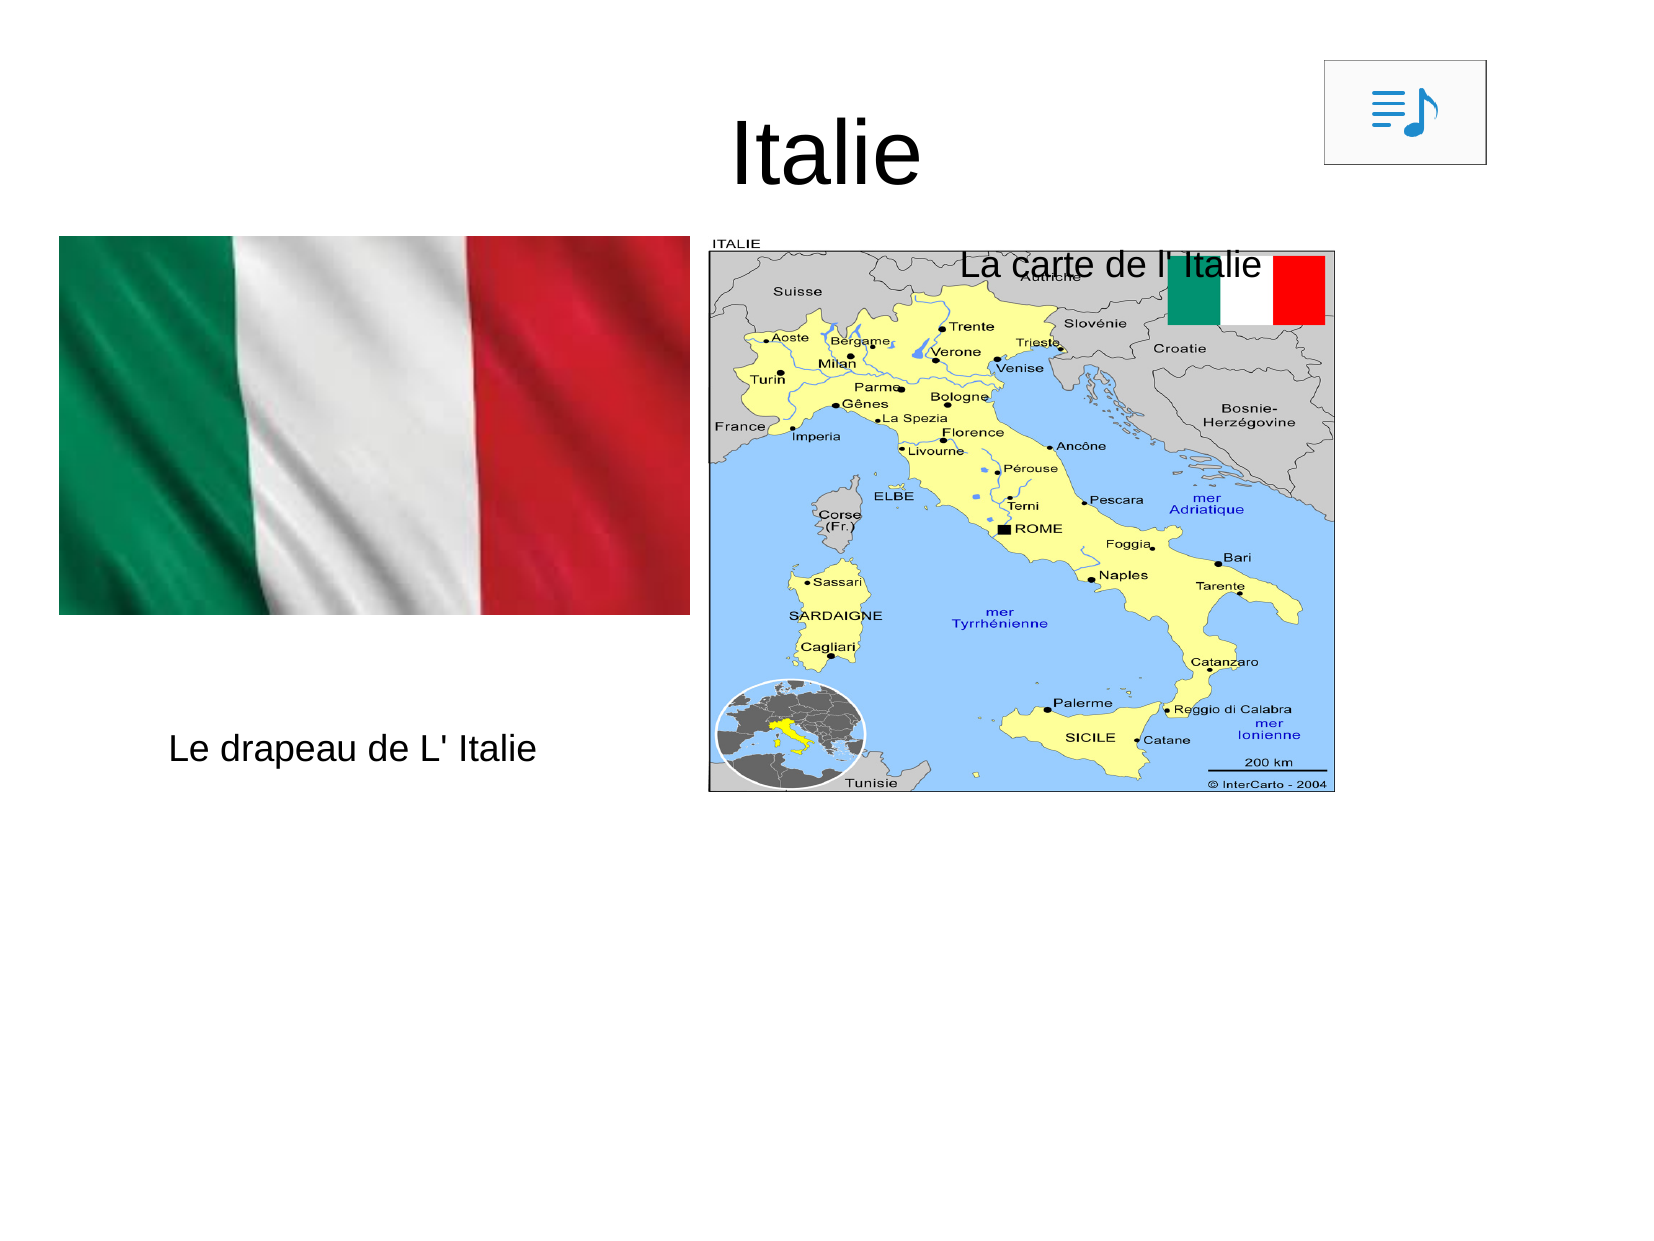

# Italie
La carte de l' Italie
Le drapeau de L' Italie